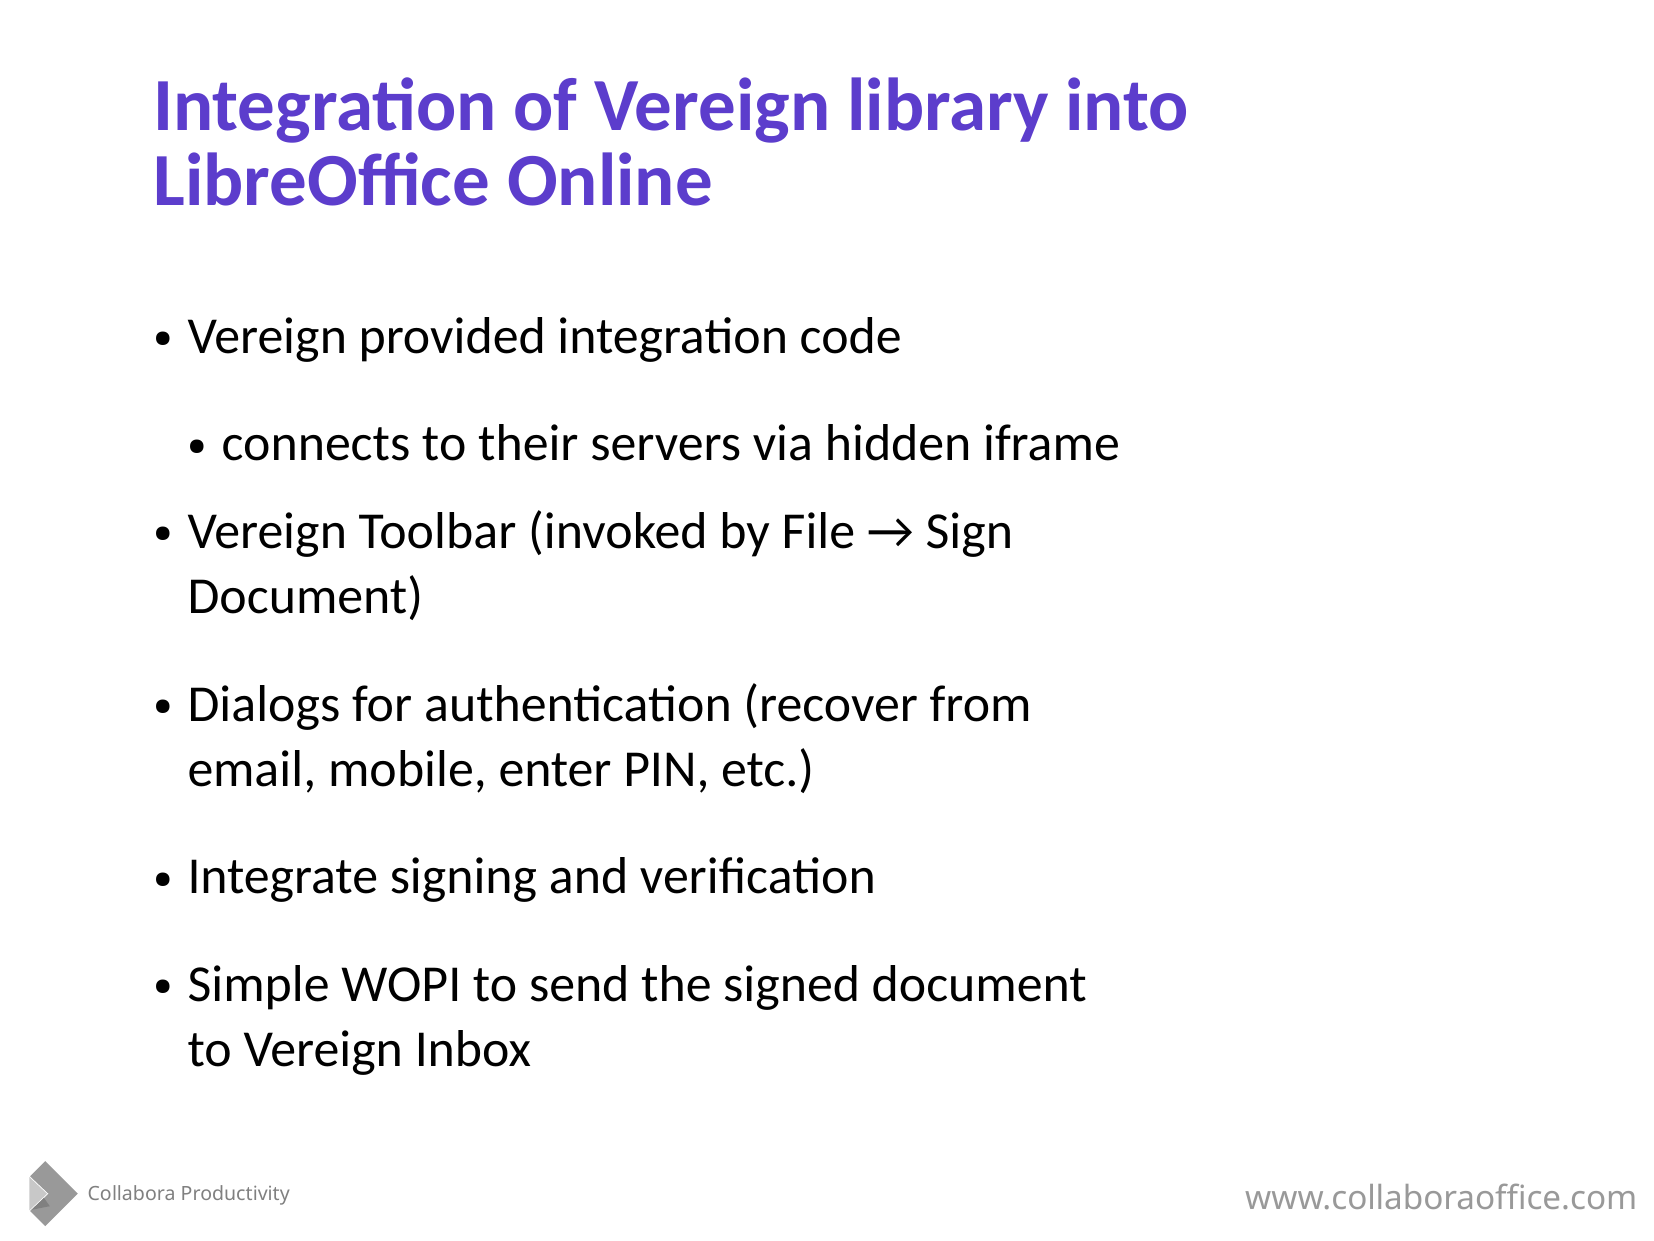

Integration of Vereign library into LibreOffice Online
# Vereign provided integration code
connects to their servers via hidden iframe
Vereign Toolbar (invoked by File → Sign Document)
Dialogs for authentication (recover from email, mobile, enter PIN, etc.)
Integrate signing and verification
Simple WOPI to send the signed document to Vereign Inbox